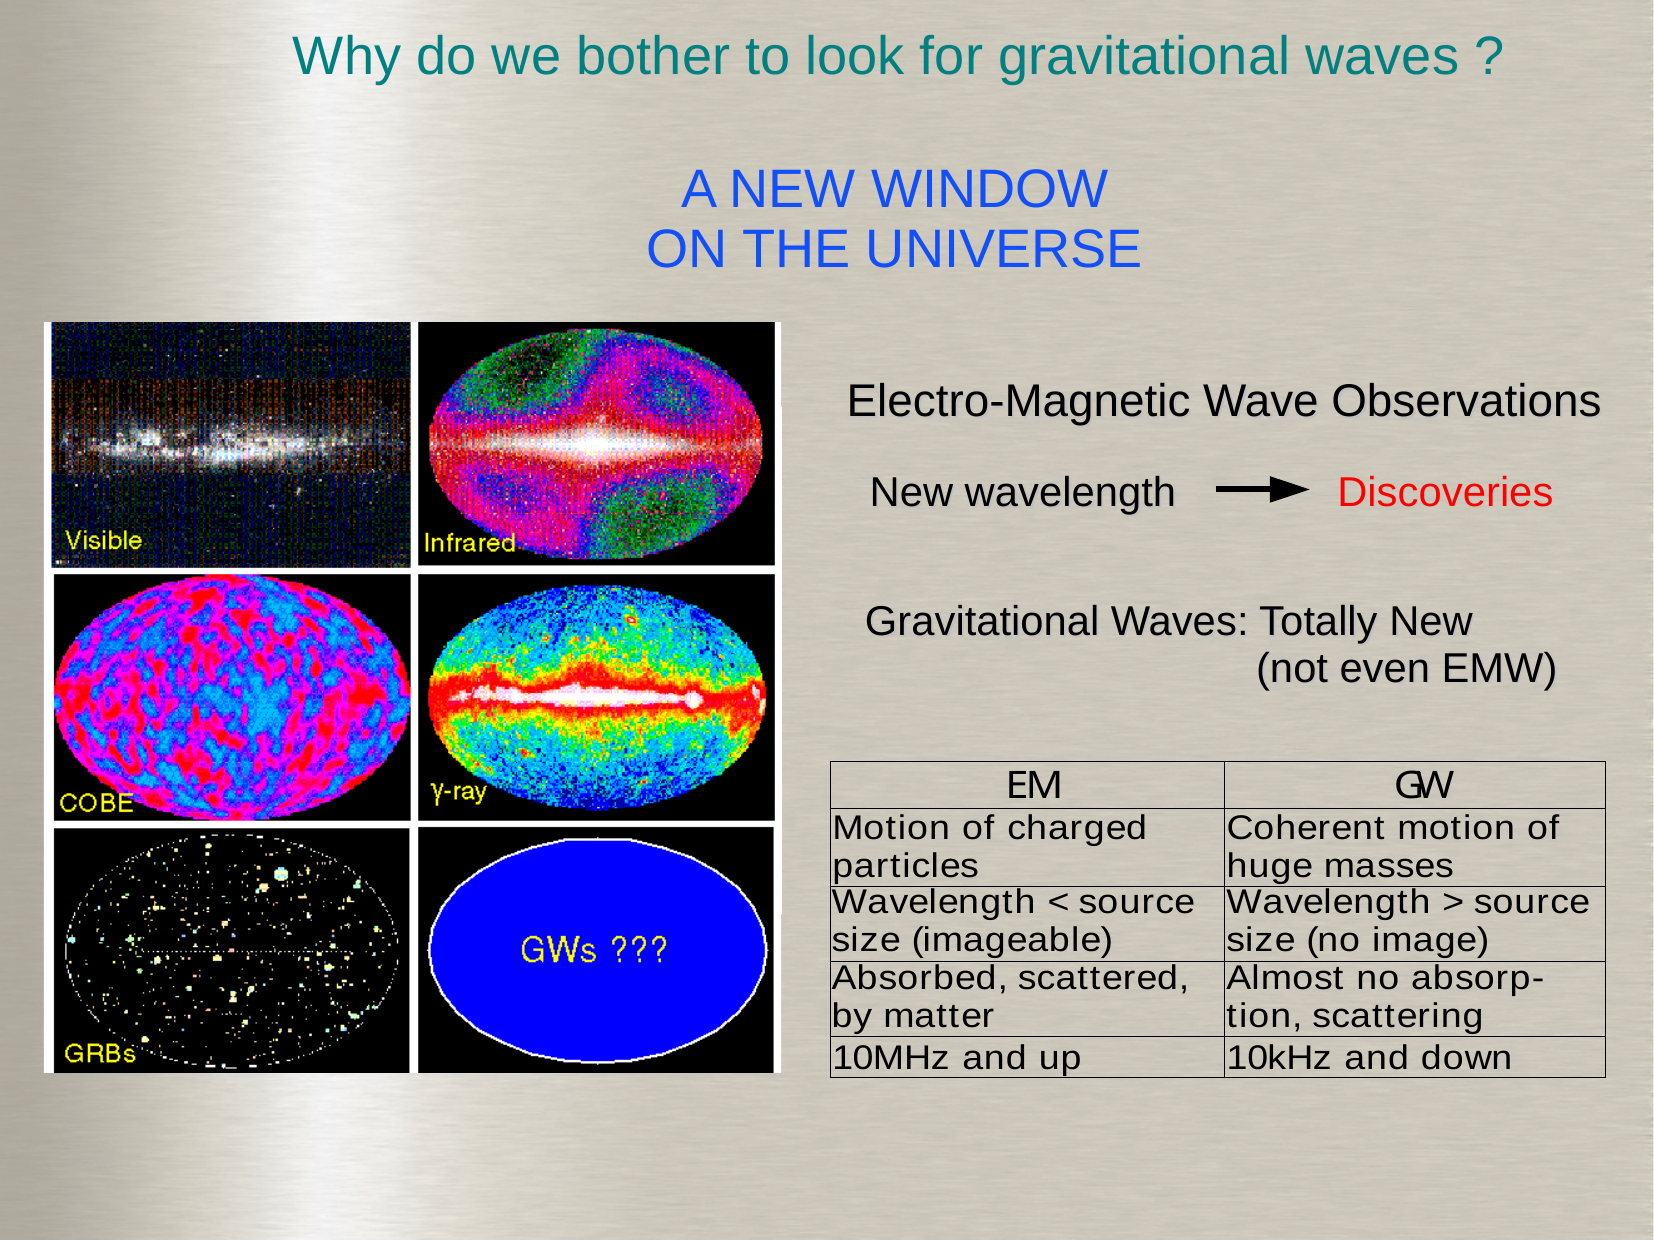

Why do we bother to look for gravitational waves ?
# A NEW WINDOW ON THE UNIVERSE
Electro-Magnetic Wave Observations
New wavelength Discoveries
Gravitational Waves: Totally New
 (not even EMW)